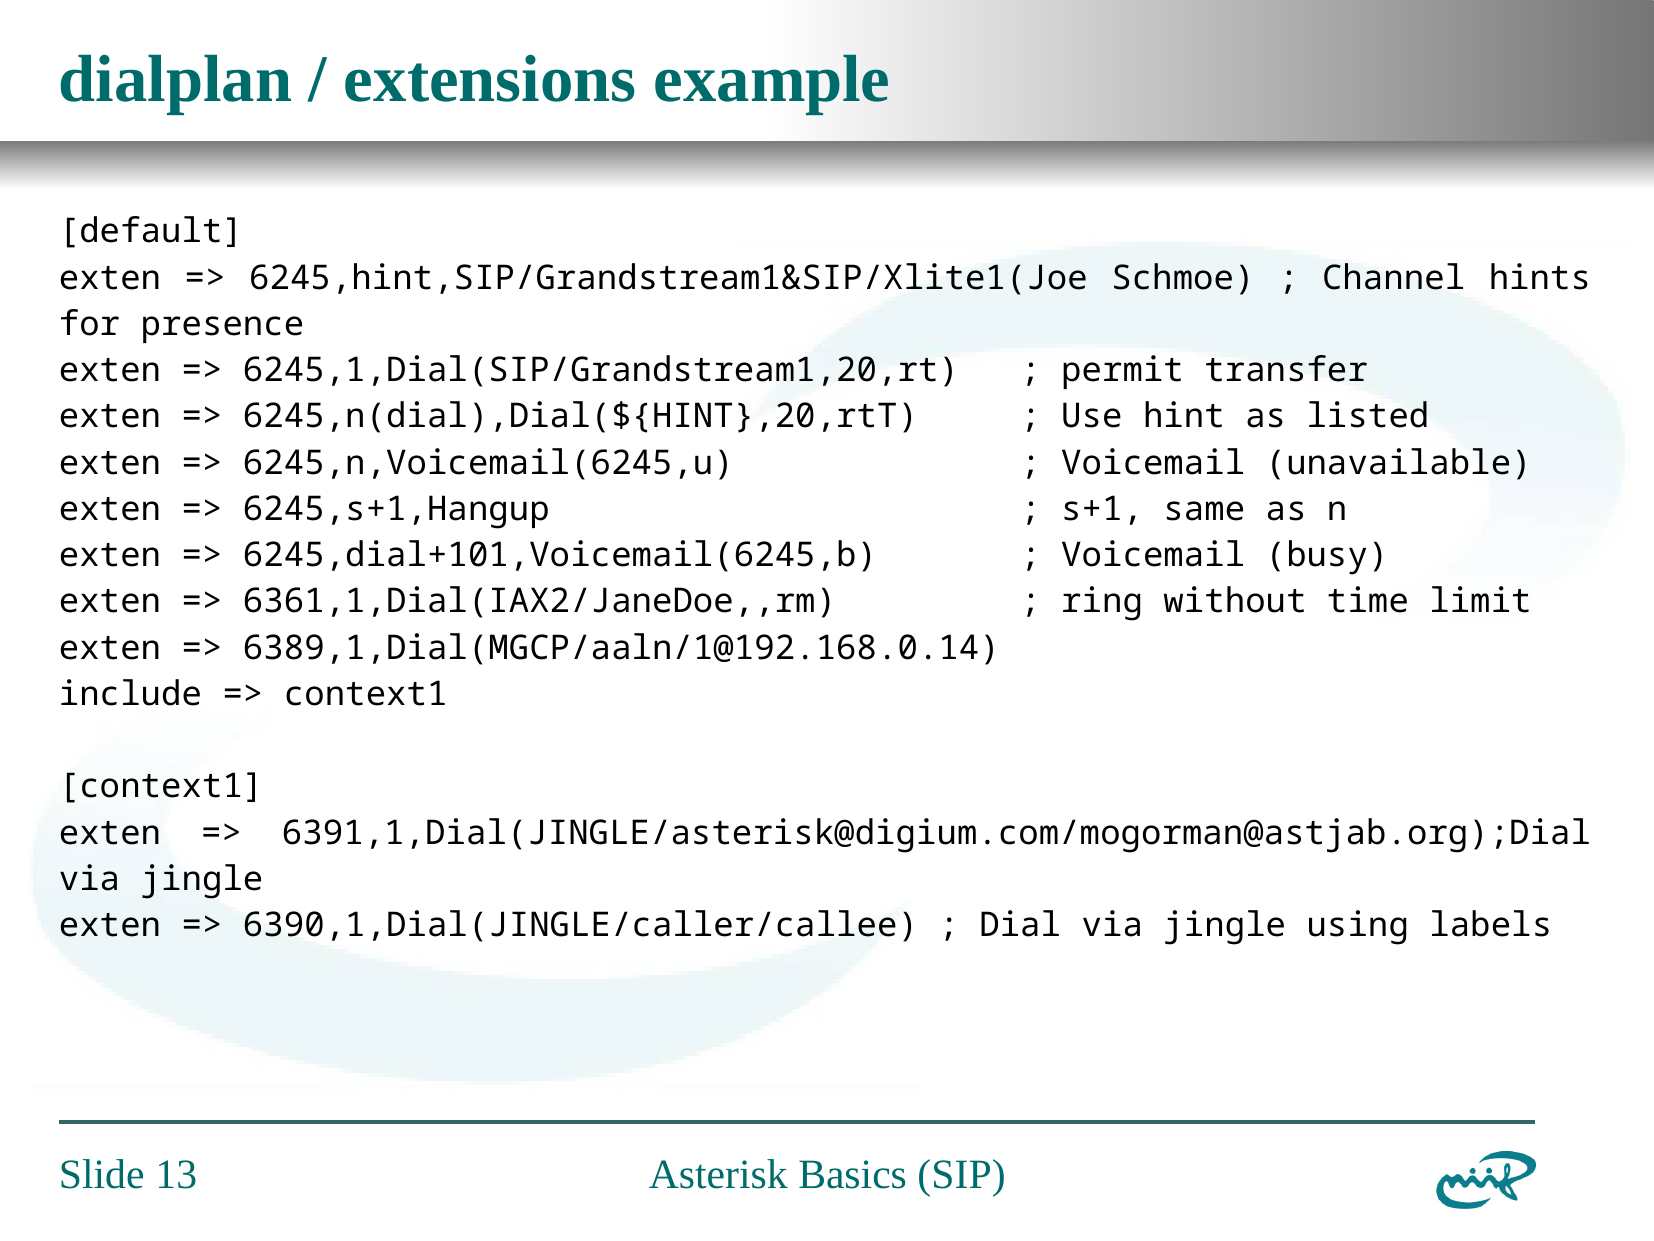

# dialplan / extensions example
[default]
exten => 6245,hint,SIP/Grandstream1&SIP/Xlite1(Joe Schmoe) ; Channel hints for presence
exten => 6245,1,Dial(SIP/Grandstream1,20,rt) ; permit transfer
exten => 6245,n(dial),Dial(${HINT},20,rtT) ; Use hint as listed
exten => 6245,n,Voicemail(6245,u) ; Voicemail (unavailable)
exten => 6245,s+1,Hangup ; s+1, same as n
exten => 6245,dial+101,Voicemail(6245,b) ; Voicemail (busy)
exten => 6361,1,Dial(IAX2/JaneDoe,,rm) ; ring without time limit
exten => 6389,1,Dial(MGCP/aaln/1@192.168.0.14)
include => context1
[context1]
exten => 6391,1,Dial(JINGLE/asterisk@digium.com/mogorman@astjab.org);Dial via jingle
exten => 6390,1,Dial(JINGLE/caller/callee) ; Dial via jingle using labels
13
Asterisk Basics (SIP)